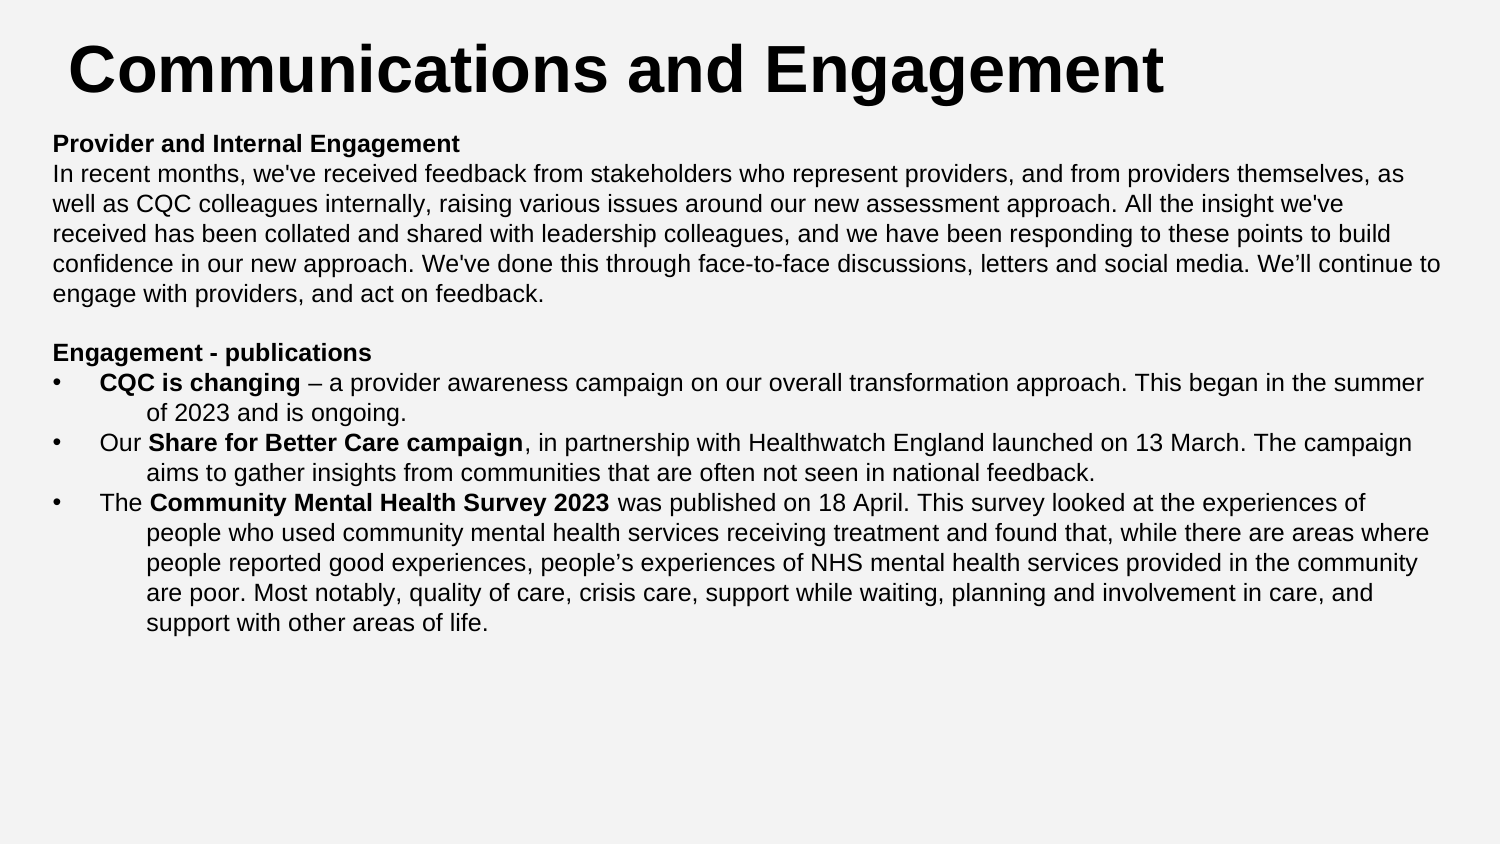

# Communications and Engagement
Provider and Internal Engagement
In recent months, we've received feedback from stakeholders who represent providers, and from providers themselves, as well as CQC colleagues internally, raising various issues around our new assessment approach. All the insight we've received has been collated and shared with leadership colleagues, and we have been responding to these points to build confidence in our new approach. We've done this through face-to-face discussions, letters and social media. We’ll continue to engage with providers, and act on feedback.
Engagement - publications
CQC is changing – a provider awareness campaign on our overall transformation approach. This began in the summer of 2023 and is ongoing.
Our Share for Better Care campaign, in partnership with Healthwatch England launched on 13 March. The campaign aims to gather insights from communities that are often not seen in national feedback.
The Community Mental Health Survey 2023 was published on 18 April. This survey looked at the experiences of people who used community mental health services receiving treatment and found that, while there are areas where people reported good experiences, people’s experiences of NHS mental health services provided in the community are poor. Most notably, quality of care, crisis care, support while waiting, planning and involvement in care, and support with other areas of life.